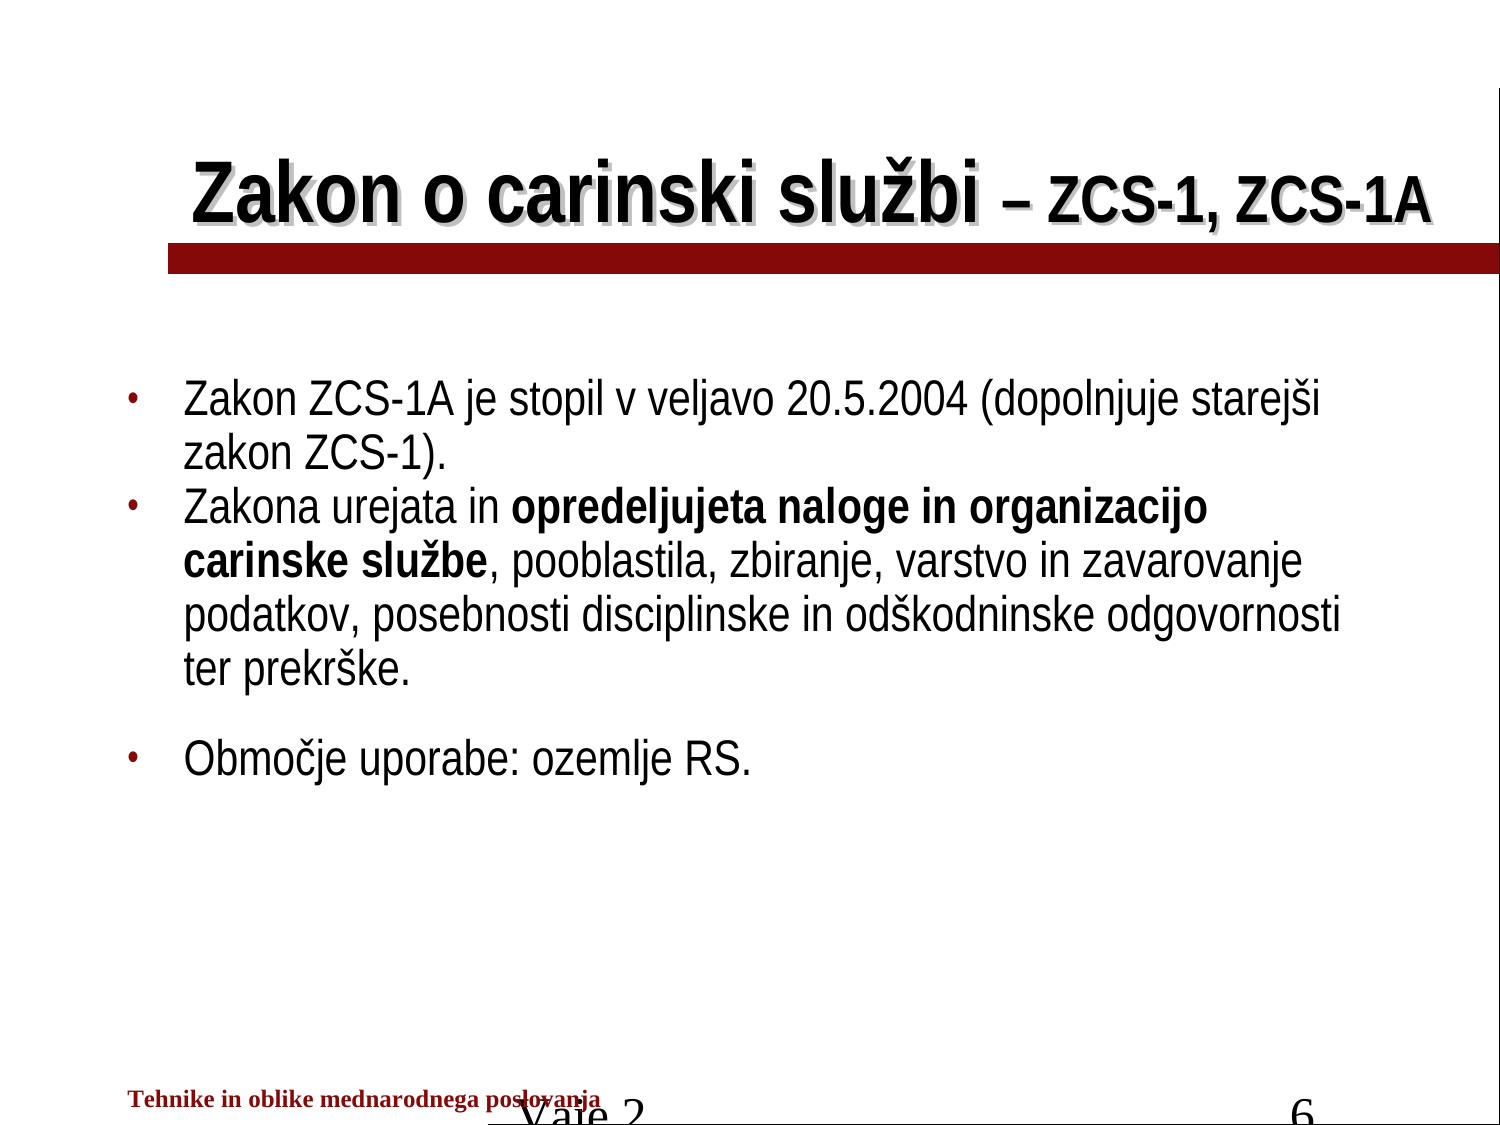

# Zakon o carinski službi – ZCS-1, ZCS-1A
Zakon ZCS-1A je stopil v veljavo 20.5.2004 (dopolnjuje starejši zakon ZCS-1).
Zakona urejata in opredeljujeta naloge in organizacijo carinske službe, pooblastila, zbiranje, varstvo in zavarovanje podatkov, posebnosti disciplinske in odškodninske odgovornosti ter prekrške.
Območje uporabe: ozemlje RS.
Vaje 1
6